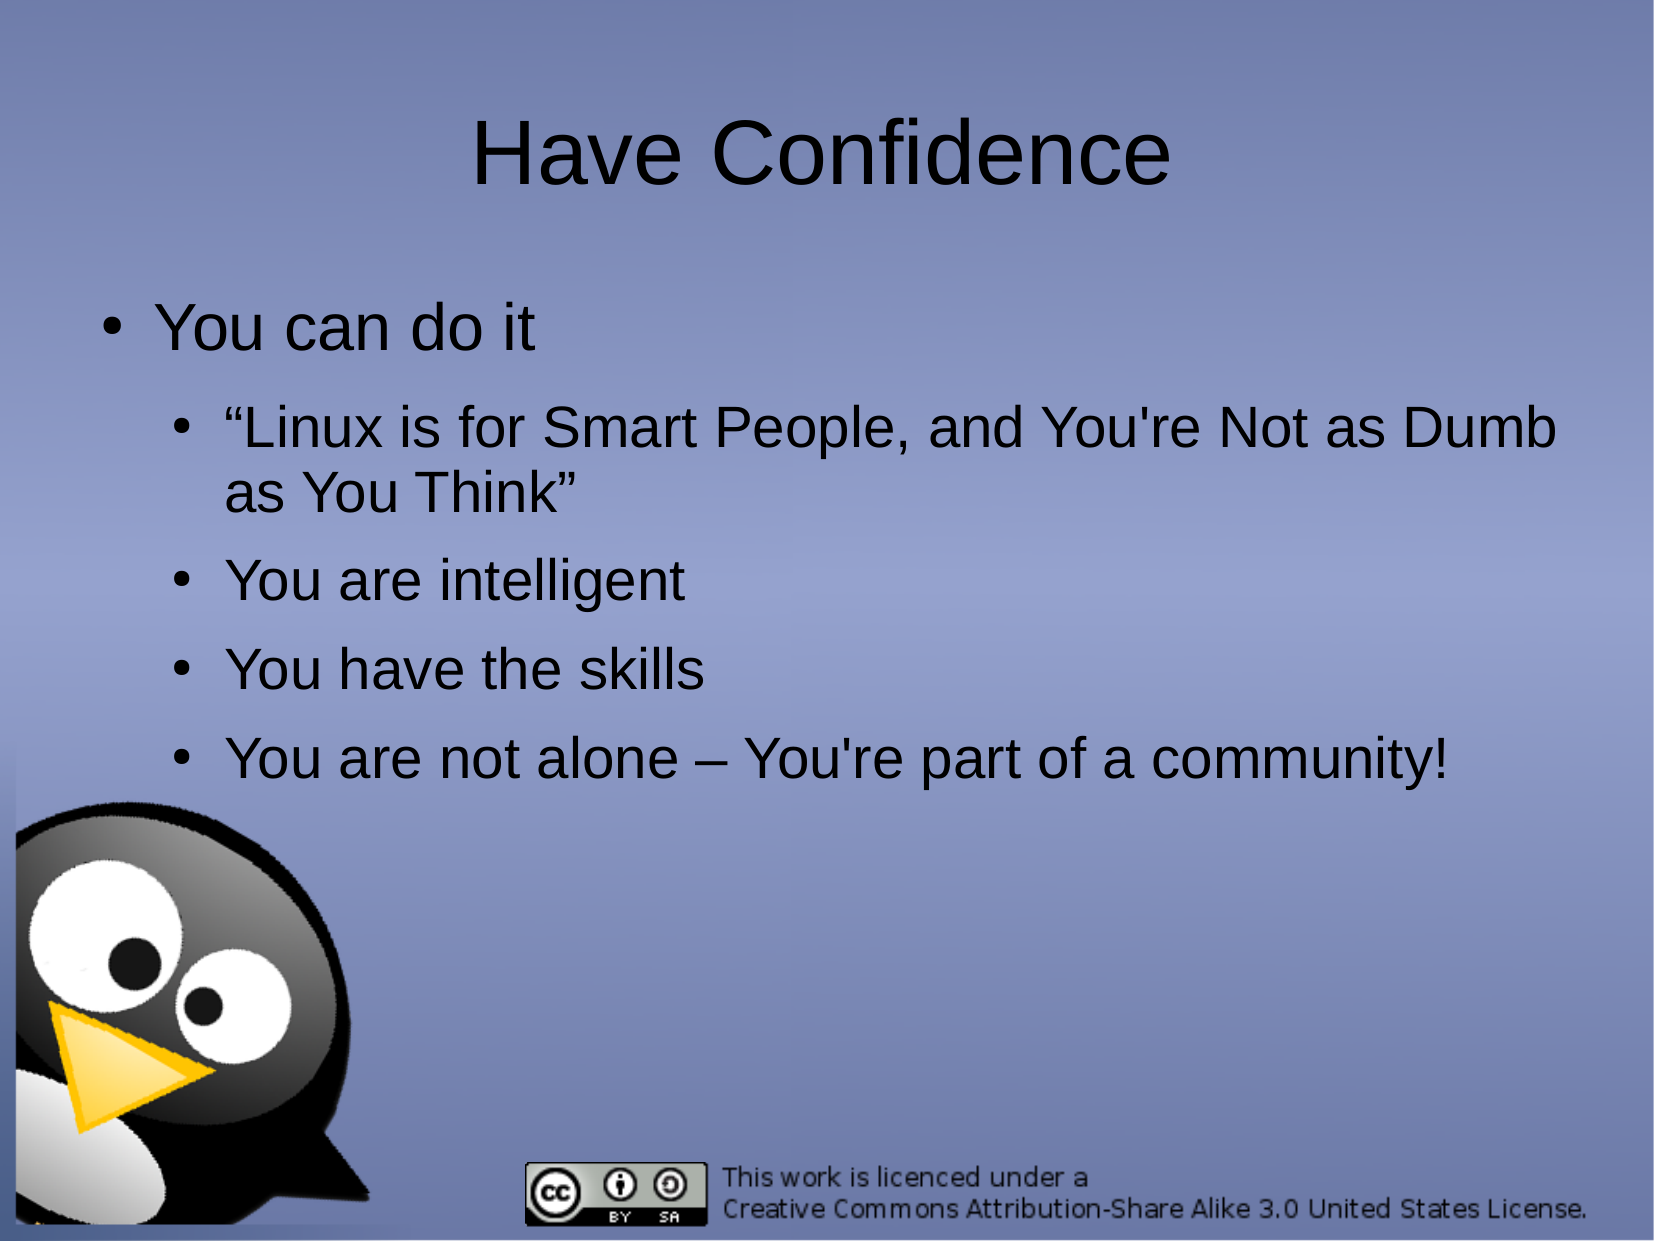

# Have Confidence
You can do it
“Linux is for Smart People, and You're Not as Dumb as You Think”
You are intelligent
You have the skills
You are not alone – You're part of a community!